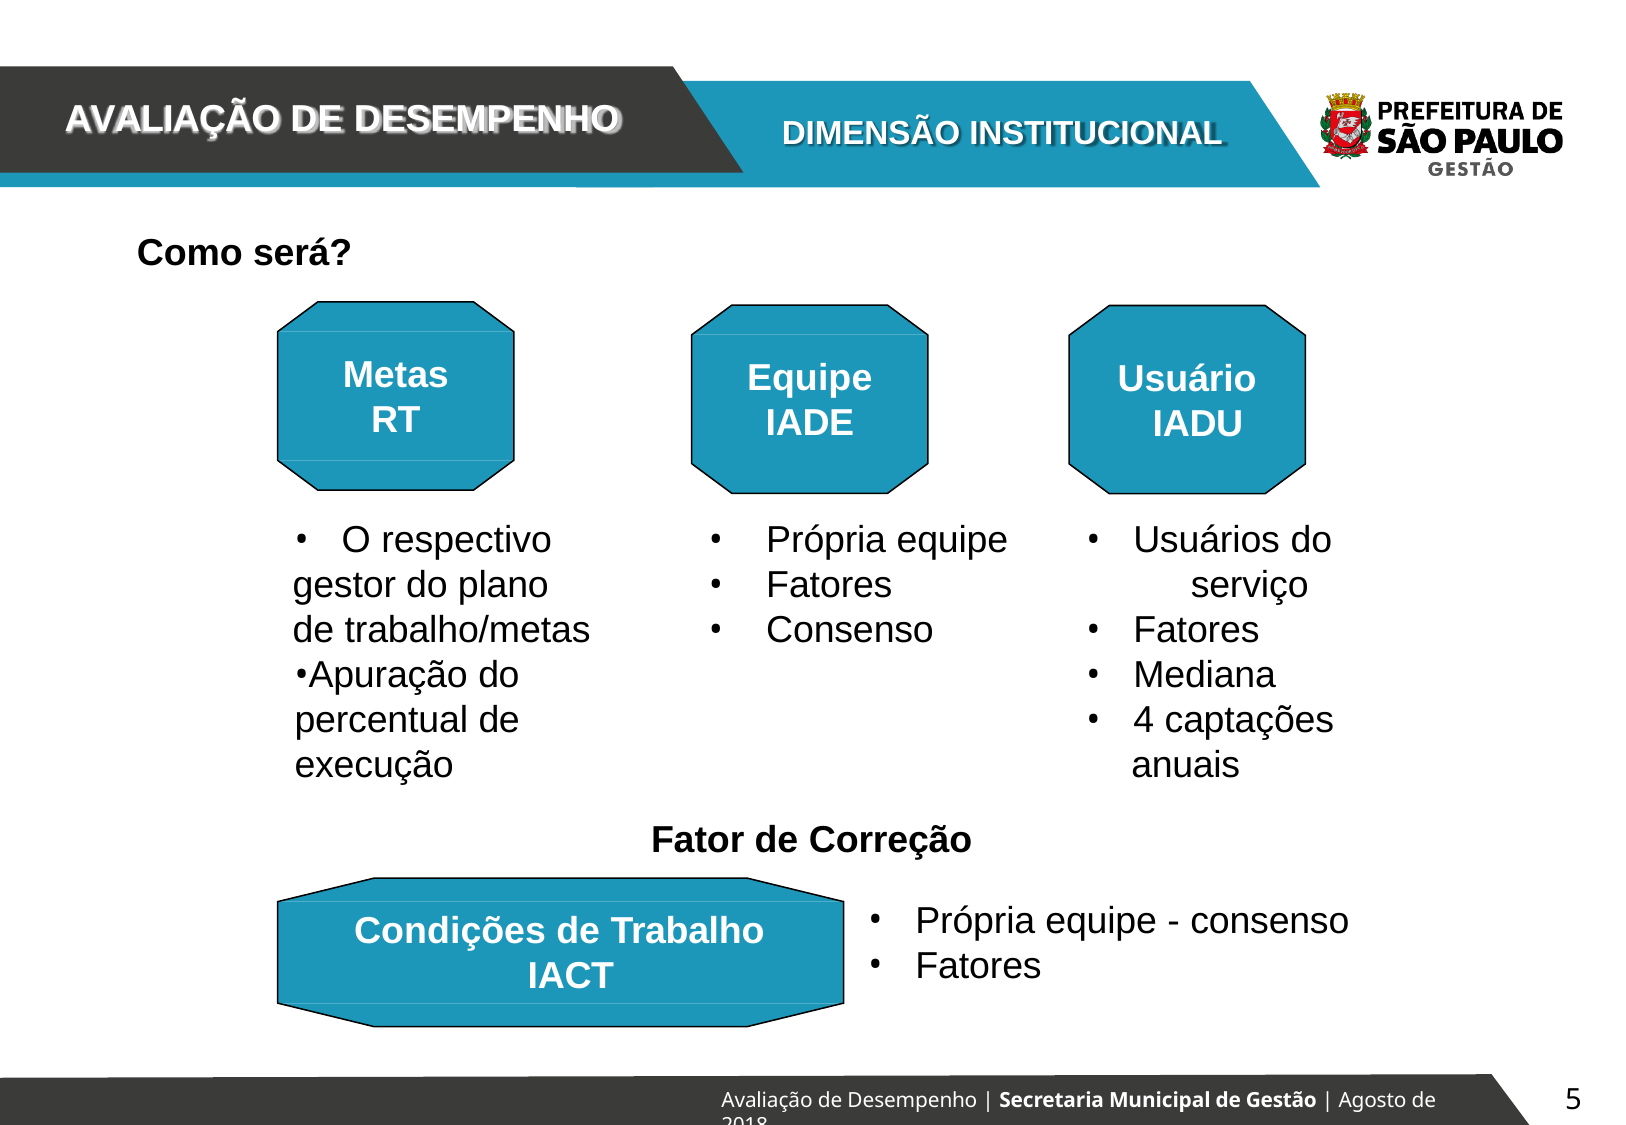

# AVALIAÇÃO DE DESEMPENHO
DIMENSÃO INSTITUCIONAL
Como será?
Metas
RT
Equipe
IADE
Usuário IADU
O respectivo
Própria equipe
Fatores
Consenso
Usuários do serviço
Fatores
Mediana
4 captações
anuais
gestor do plano de trabalho/metas
Apuração do percentual de execução
Fator de Correção
Própria equipe - consenso
Fatores
Condições de Trabalho IACT
Avaliação de Desempenho | Secretaria Municipal de Gestão | Agosto de 2018